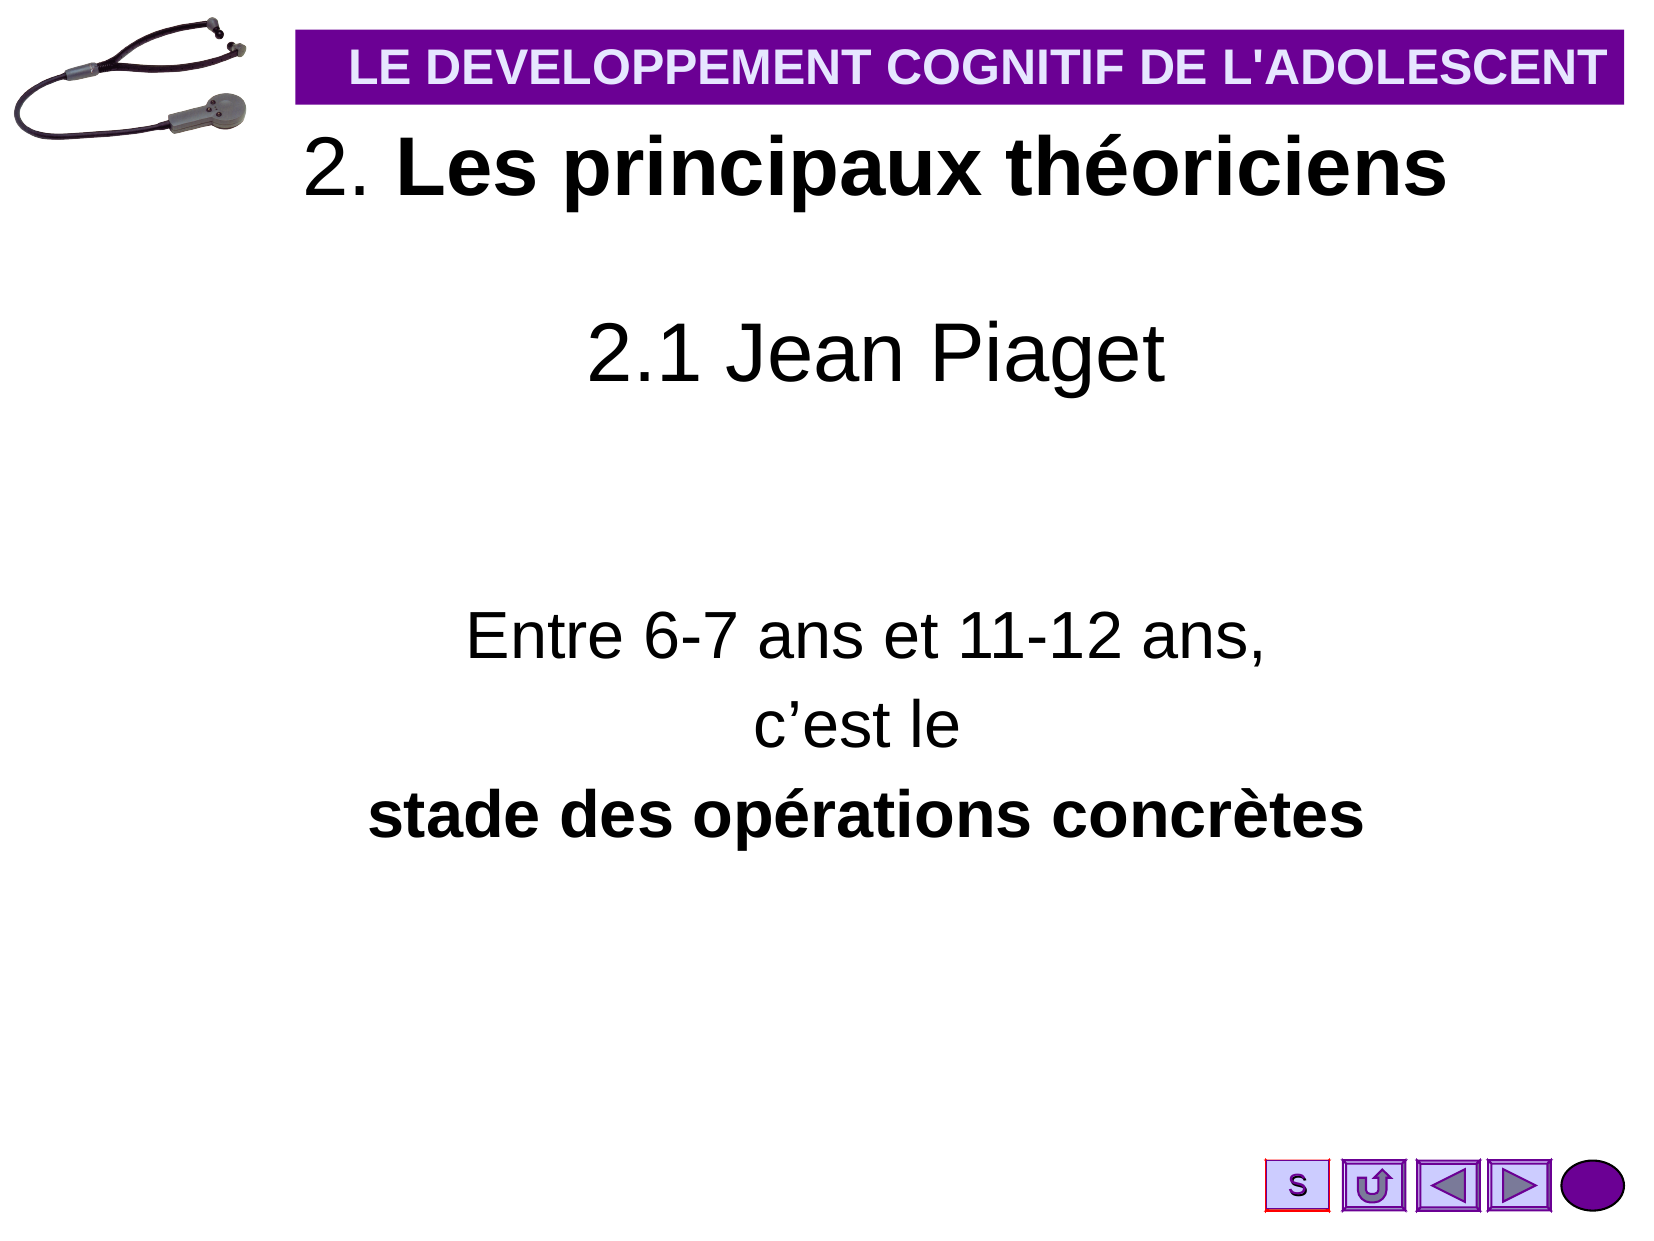

LE DEVELOPPEMENT COGNITIF DE L'ADOLESCENT
2. Les principaux théoriciens
2.1 Jean Piaget
# Entre 6-7 ans et 11-12 ans,
c’est le
stade des opérations concrètes